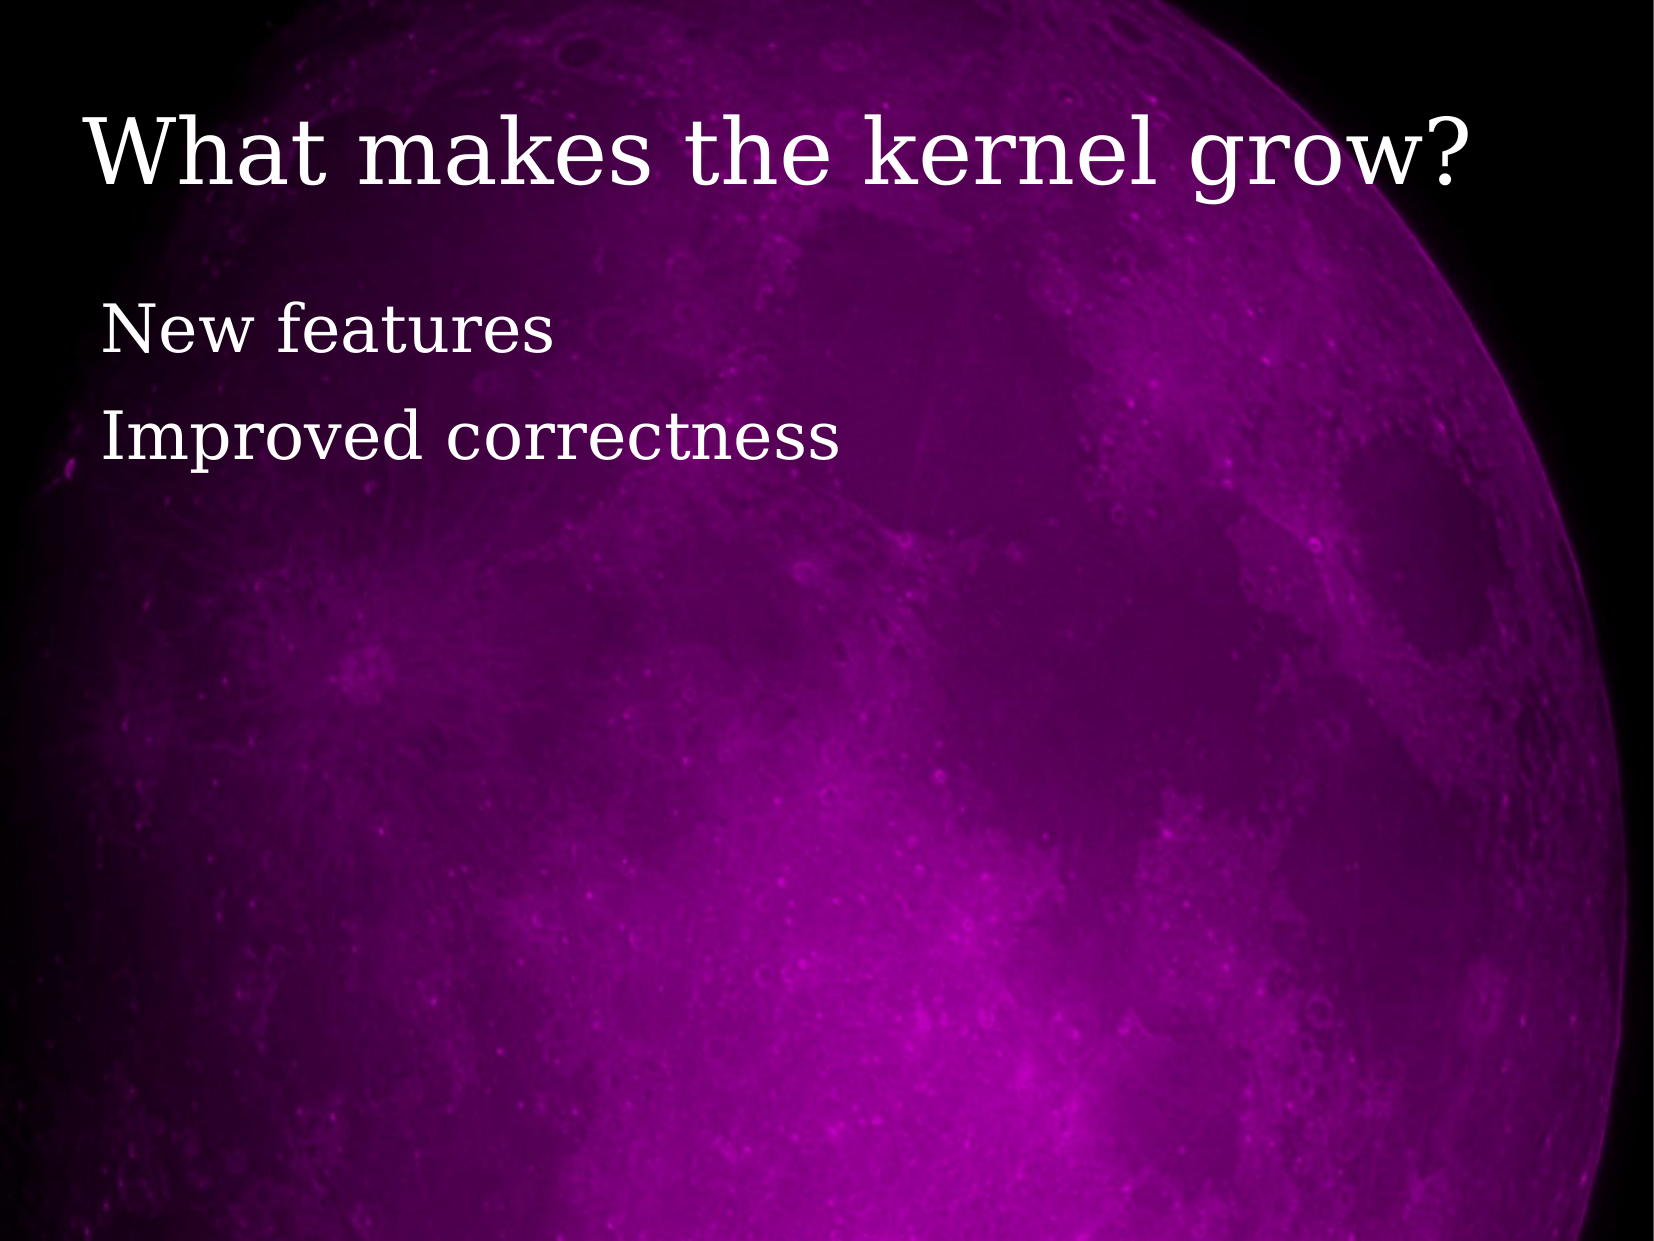

# What makes the kernel grow?
New features
Improved correctness